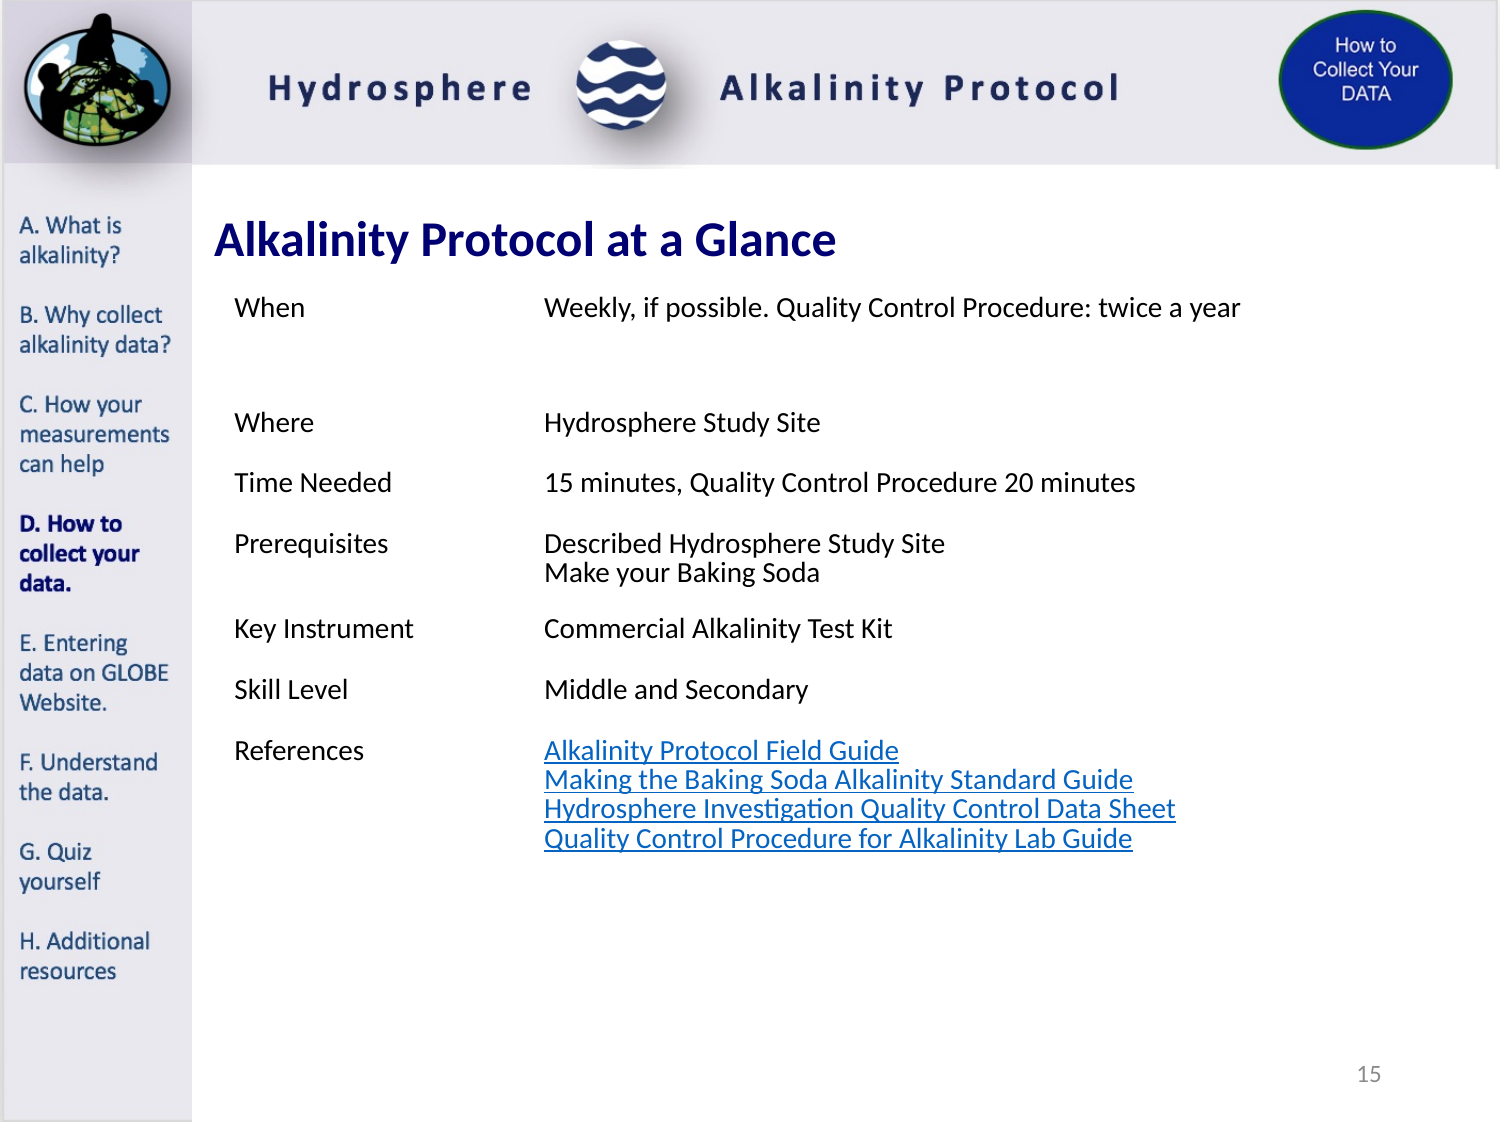

# Alkalinity Protocol at a Glance
| When | Weekly, if possible. Quality Control Procedure: twice a year |
| --- | --- |
| Where | Hydrosphere Study Site |
| Time Needed | 15 minutes, Quality Control Procedure 20 minutes |
| Prerequisites | Described Hydrosphere Study Site Make your Baking Soda |
| Key Instrument | Commercial Alkalinity Test Kit |
| Skill Level | Middle and Secondary |
| References | Alkalinity Protocol Field Guide Making the Baking Soda Alkalinity Standard Guide Hydrosphere Investigation Quality Control Data Sheet Quality Control Procedure for Alkalinity Lab Guide |